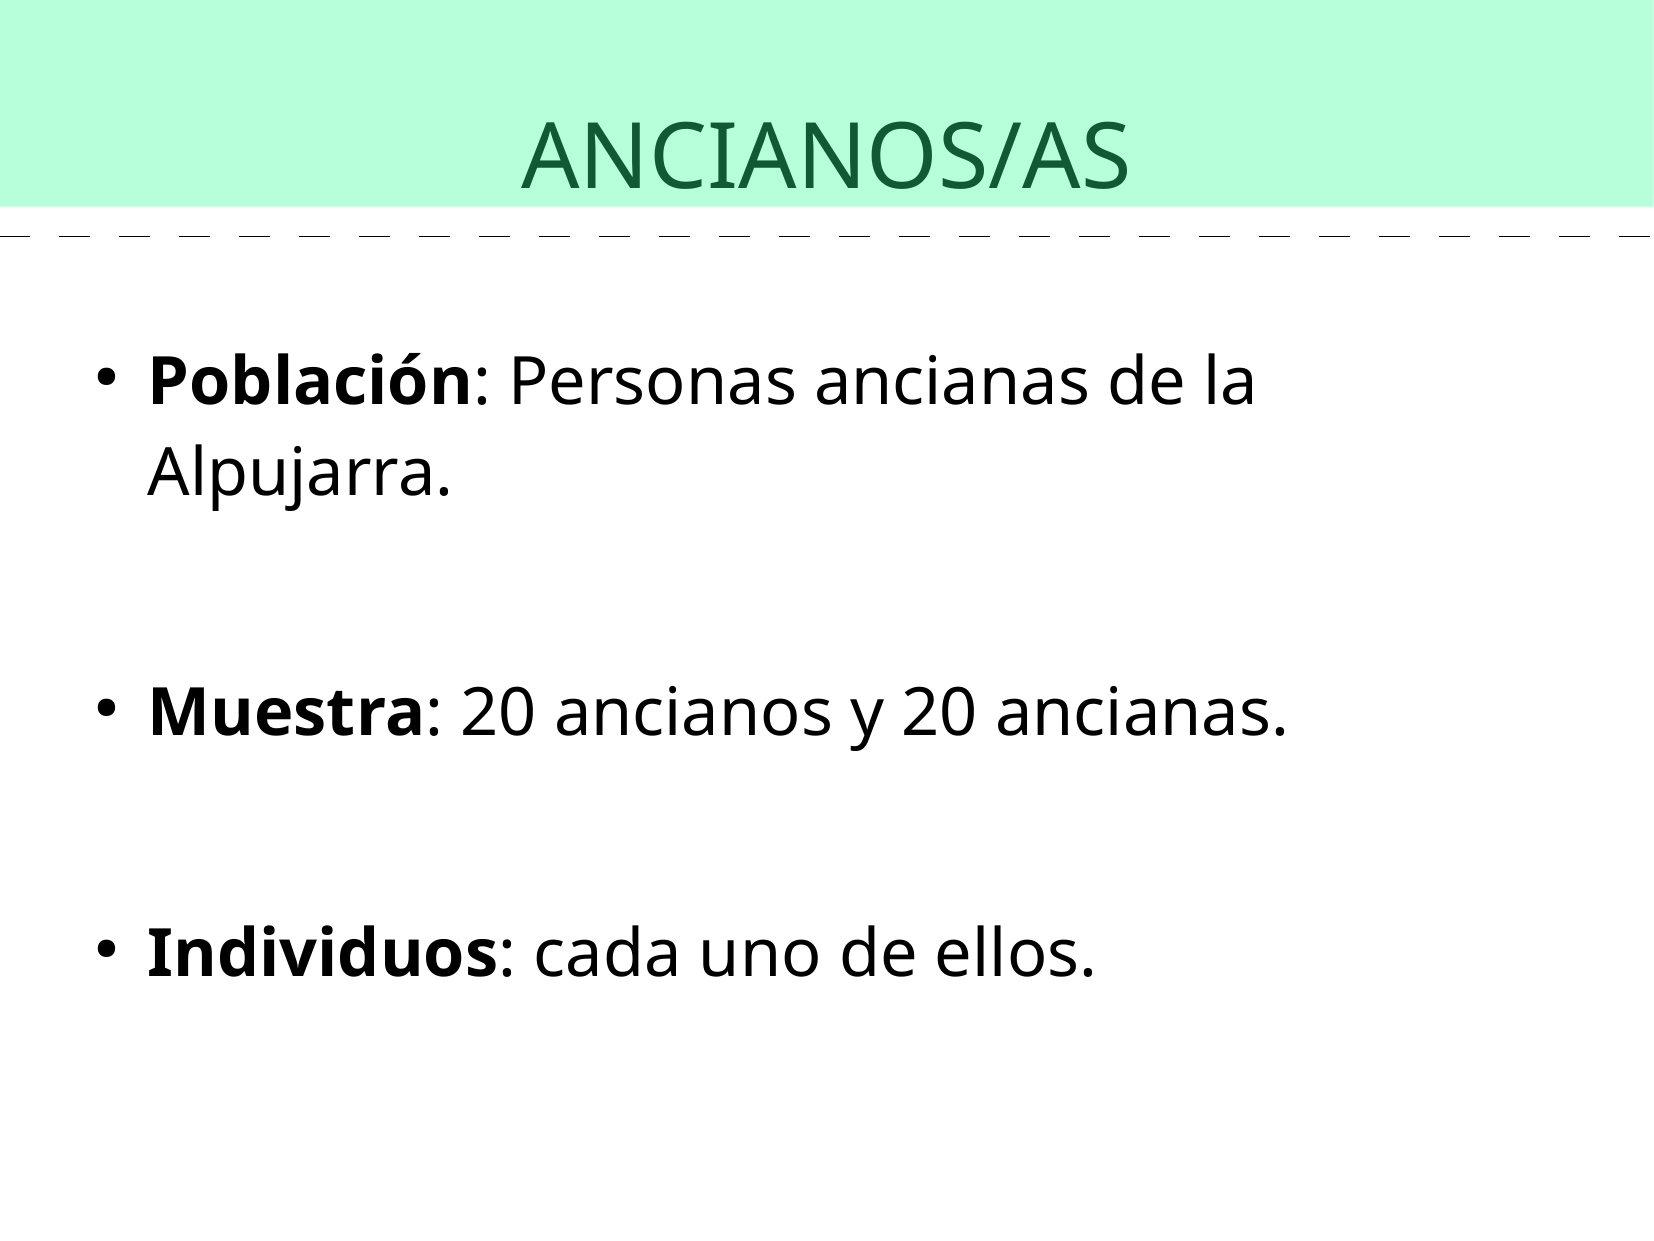

# ANCIANOS/AS
Población: Personas ancianas de la Alpujarra.
Muestra: 20 ancianos y 20 ancianas.
Individuos: cada uno de ellos.